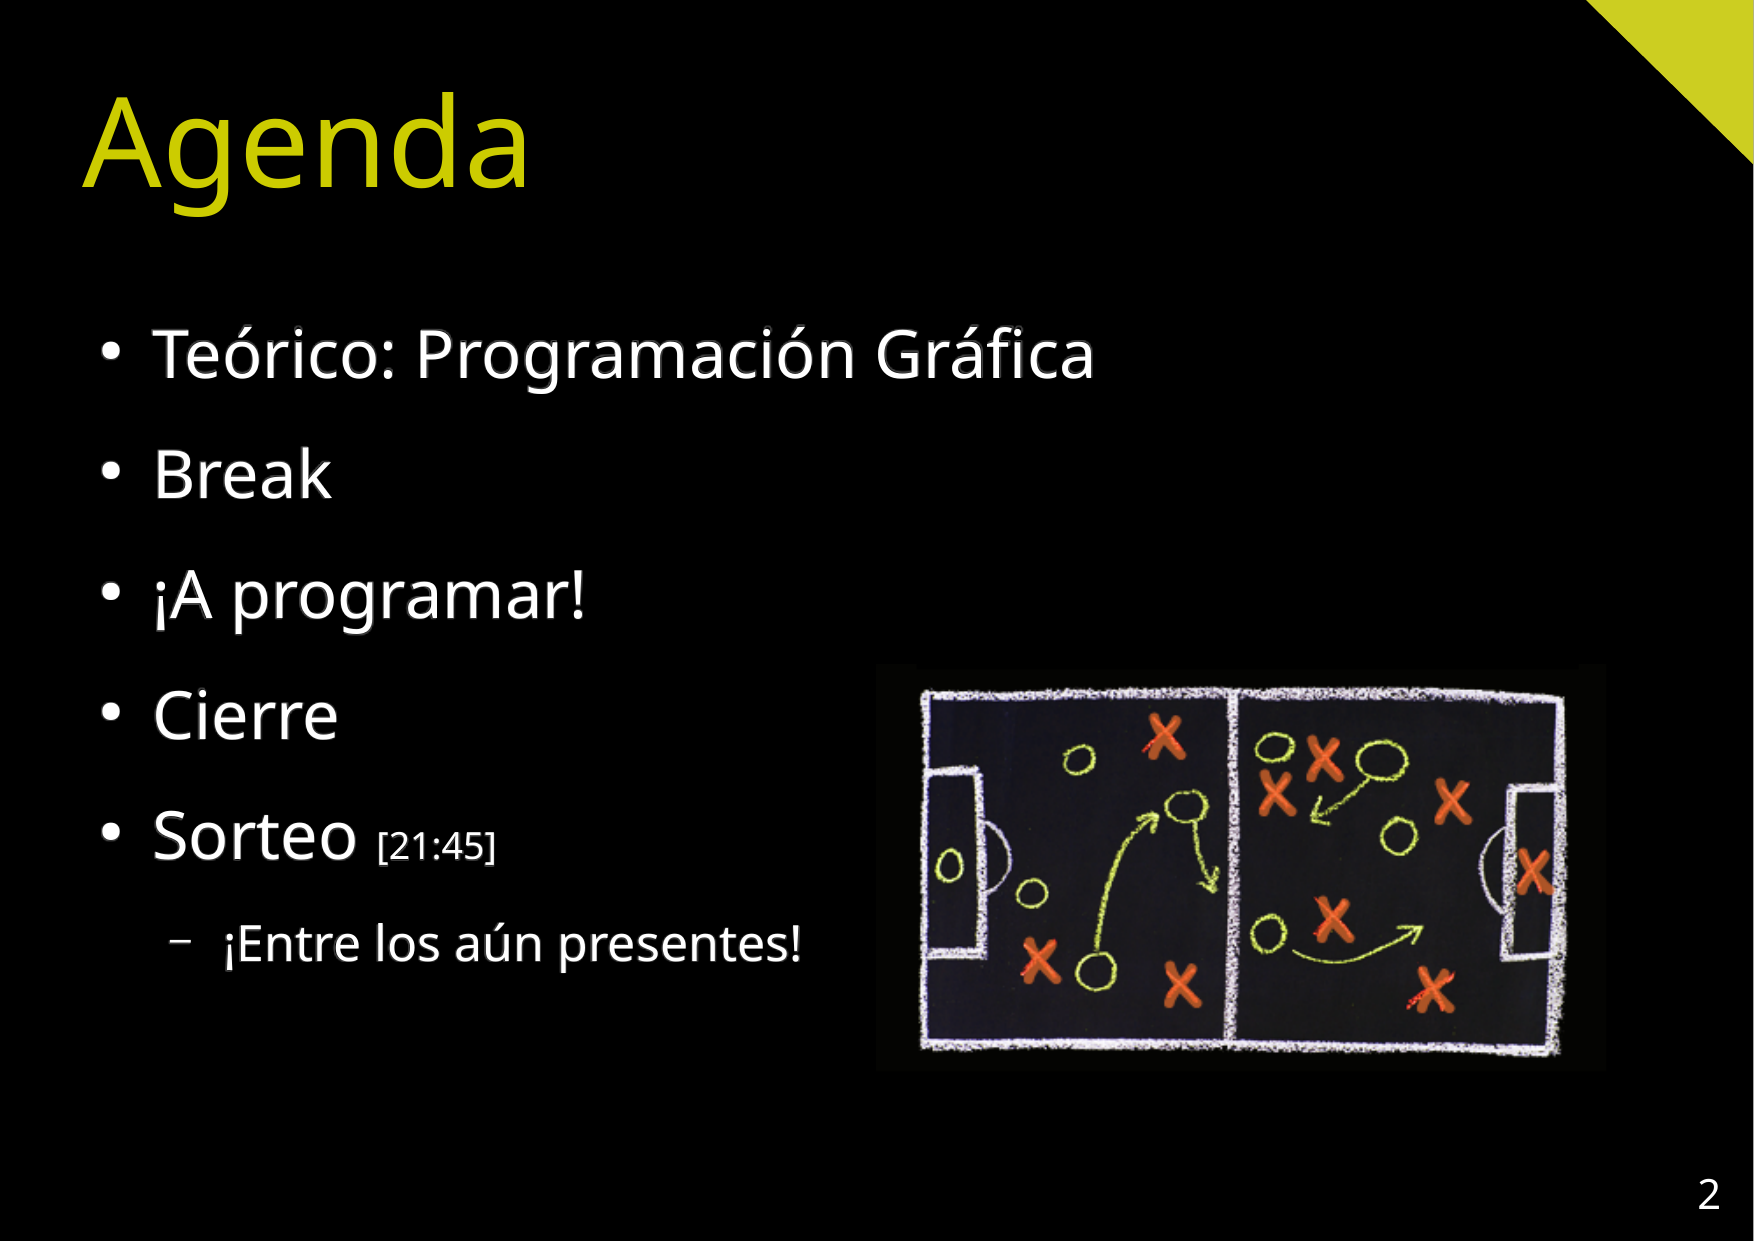

# Agenda
Teórico: Programación Gráfica
Break
¡A programar!
Cierre
Sorteo [21:45]
¡Entre los aún presentes!